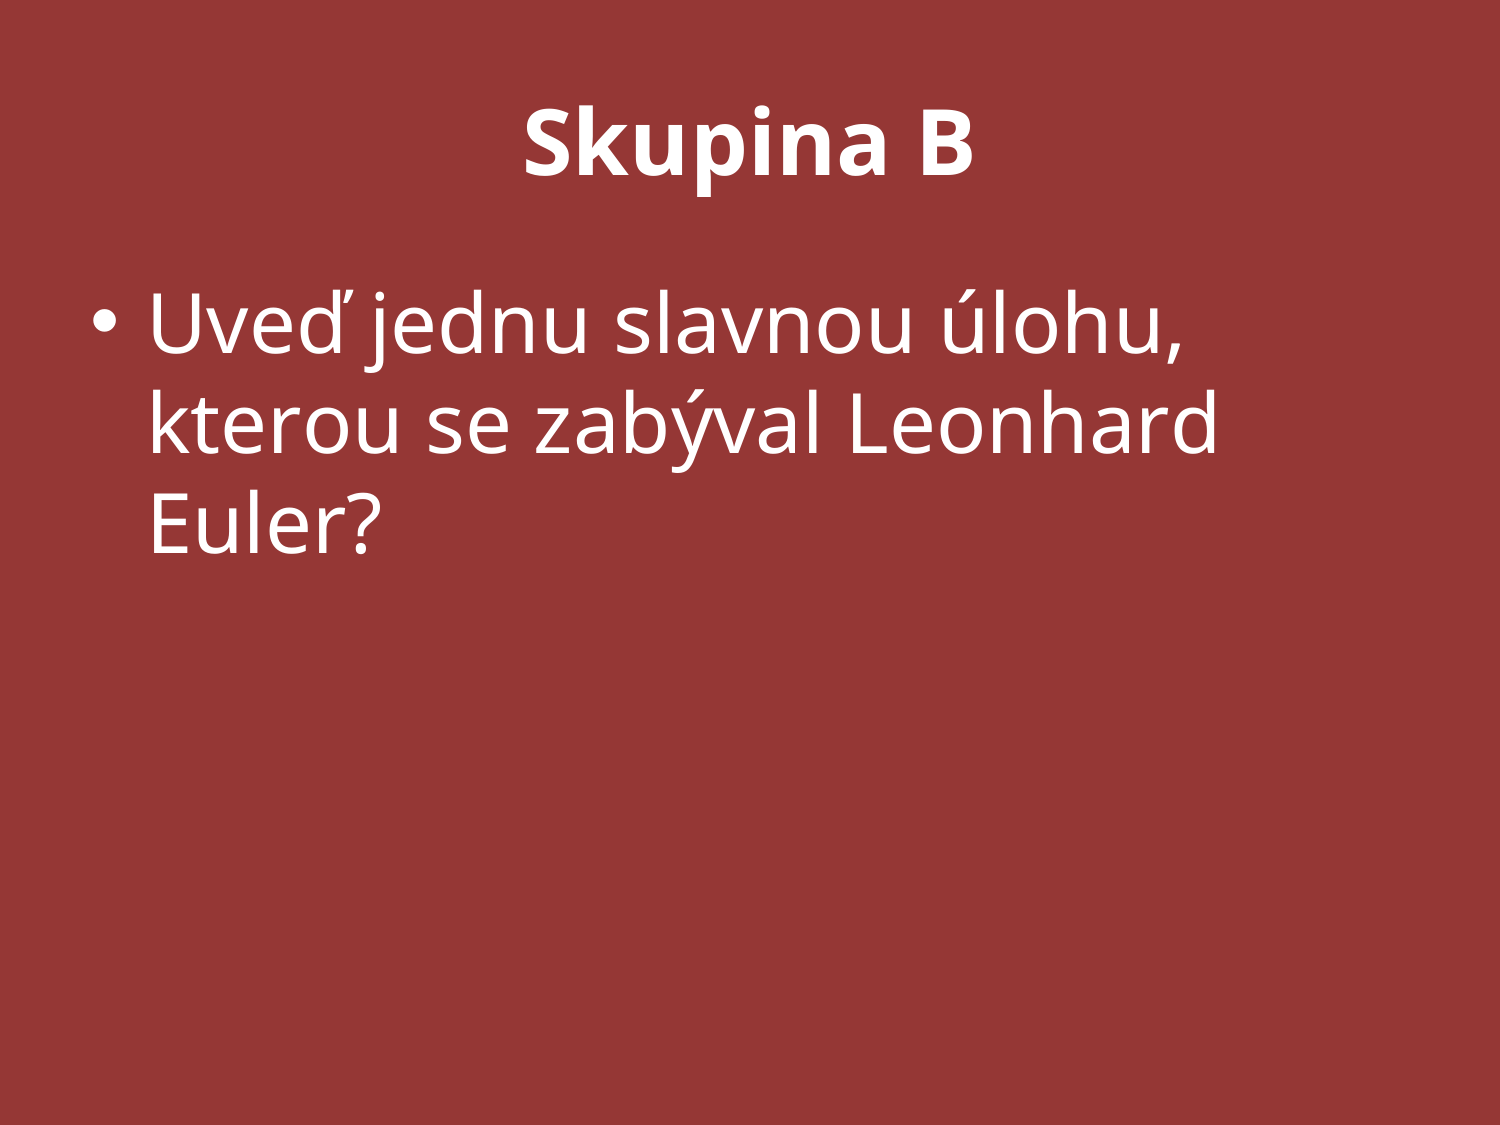

# Skupina B
Uveď jednu slavnou úlohu, kterou se zabýval Leonhard Euler?